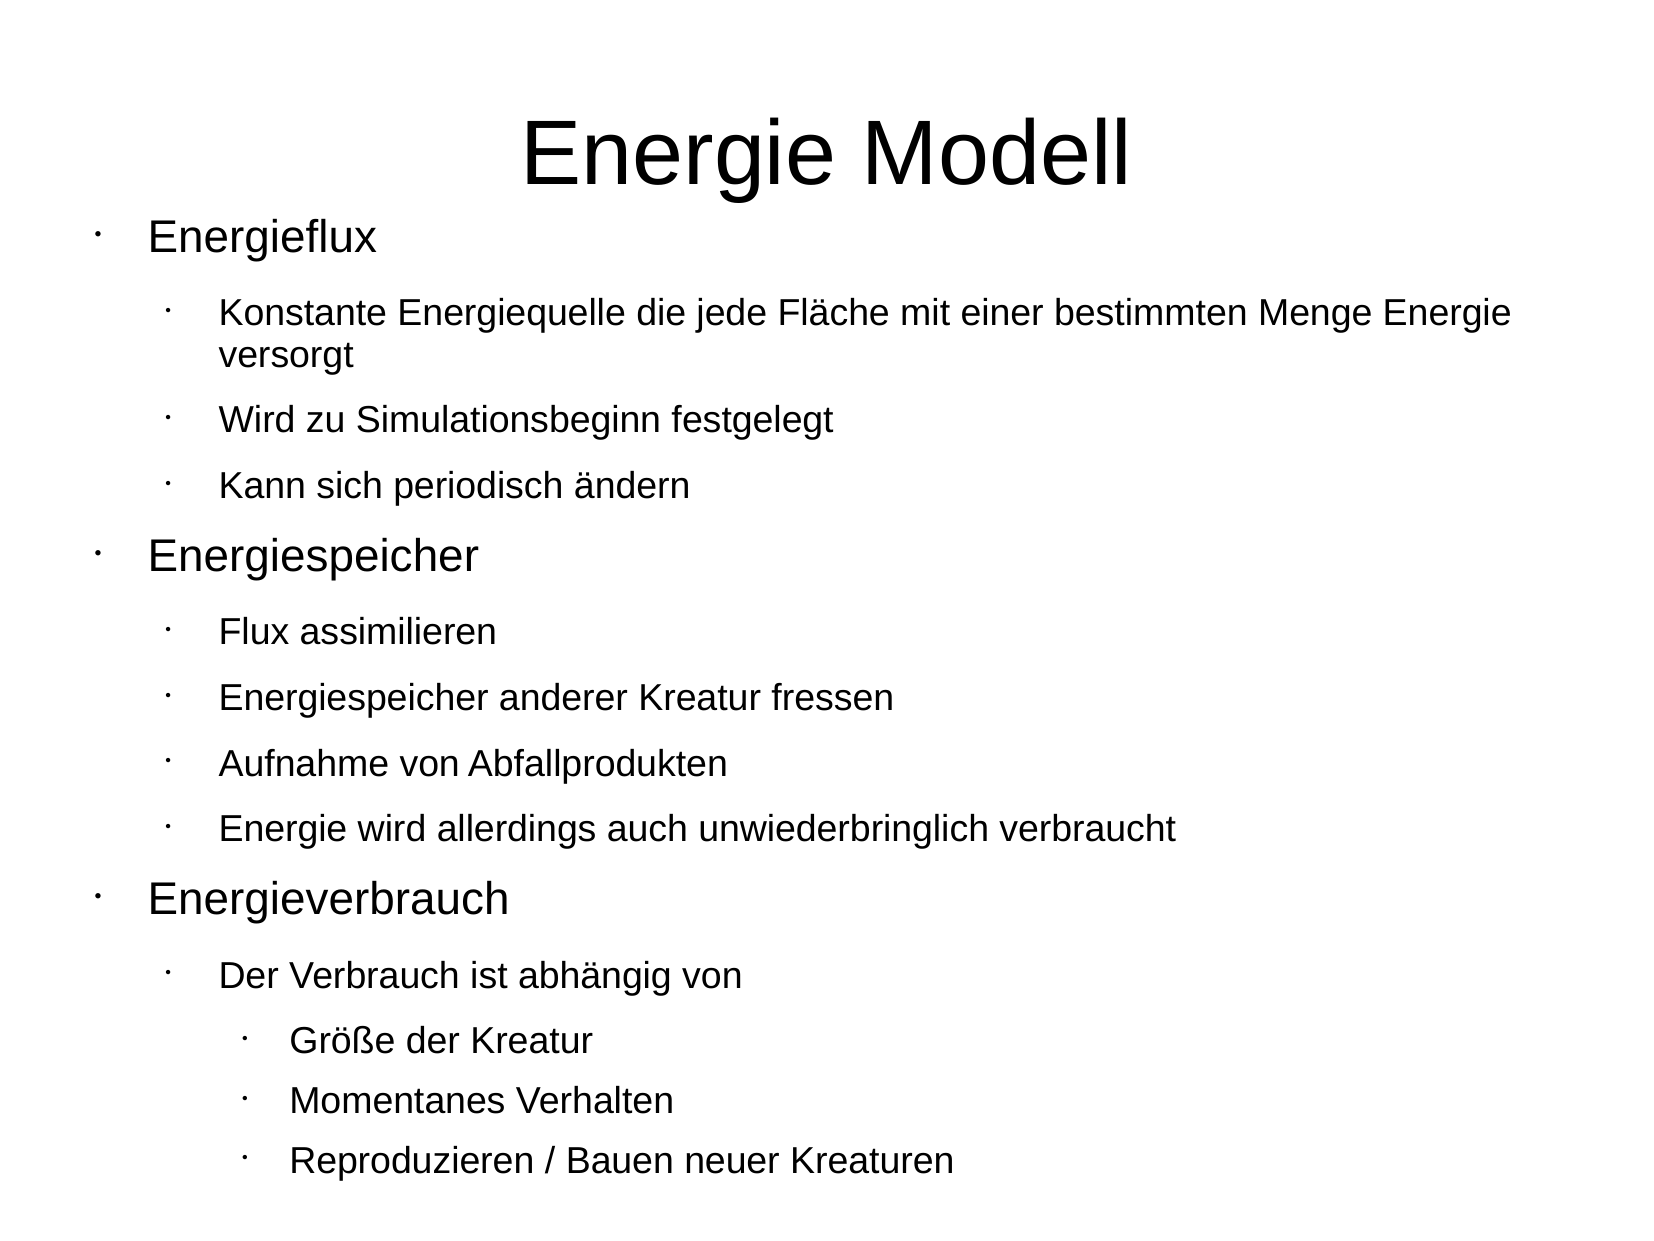

# Energie Modell
Energieflux
Konstante Energiequelle die jede Fläche mit einer bestimmten Menge Energie versorgt
Wird zu Simulationsbeginn festgelegt
Kann sich periodisch ändern
Energiespeicher
Flux assimilieren
Energiespeicher anderer Kreatur fressen
Aufnahme von Abfallprodukten
Energie wird allerdings auch unwiederbringlich verbraucht
Energieverbrauch
Der Verbrauch ist abhängig von
Größe der Kreatur
Momentanes Verhalten
Reproduzieren / Bauen neuer Kreaturen